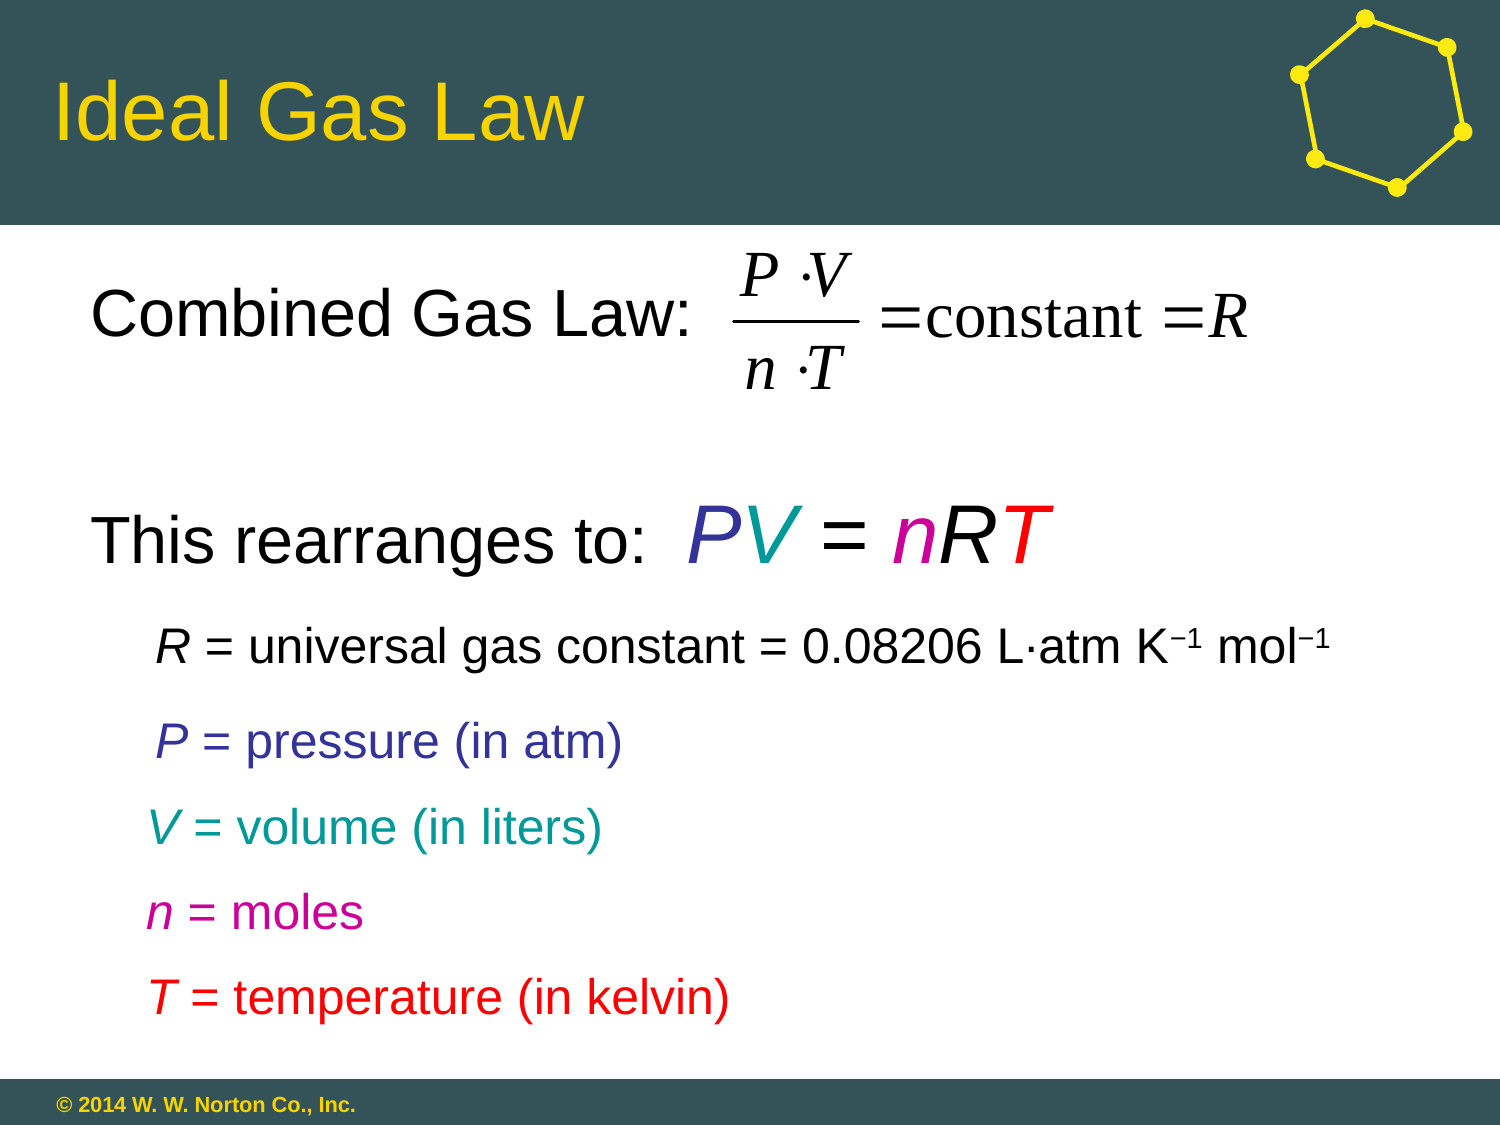

# Ideal Gas Law
Combined Gas Law:
This rearranges to: PV = nRT
 R = universal gas constant = 0.08206 L∙atm K−1 mol−1
 P = pressure (in atm)
 V = volume (in liters)
 n = moles
 T = temperature (in kelvin)